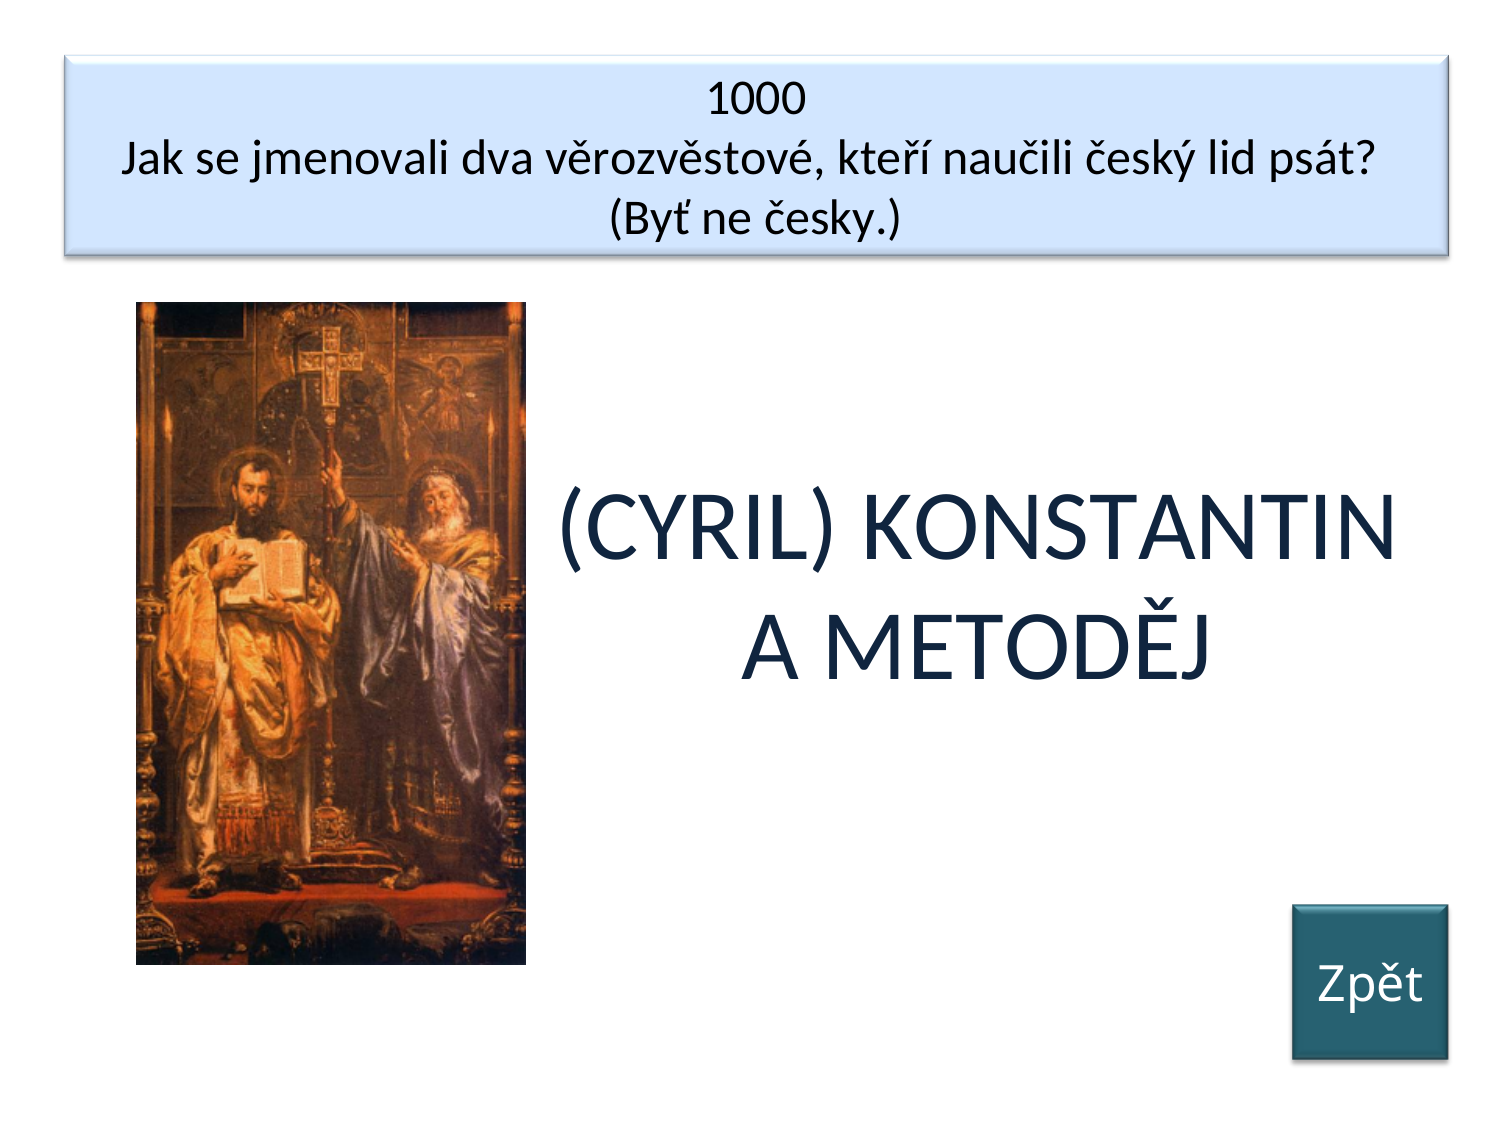

1000
Jak se jmenovali dva věrozvěstové, kteří naučili český lid psát?
(Byť ne česky.)
(CYRIL) KONSTANTIN A METODĚJ
Zpět